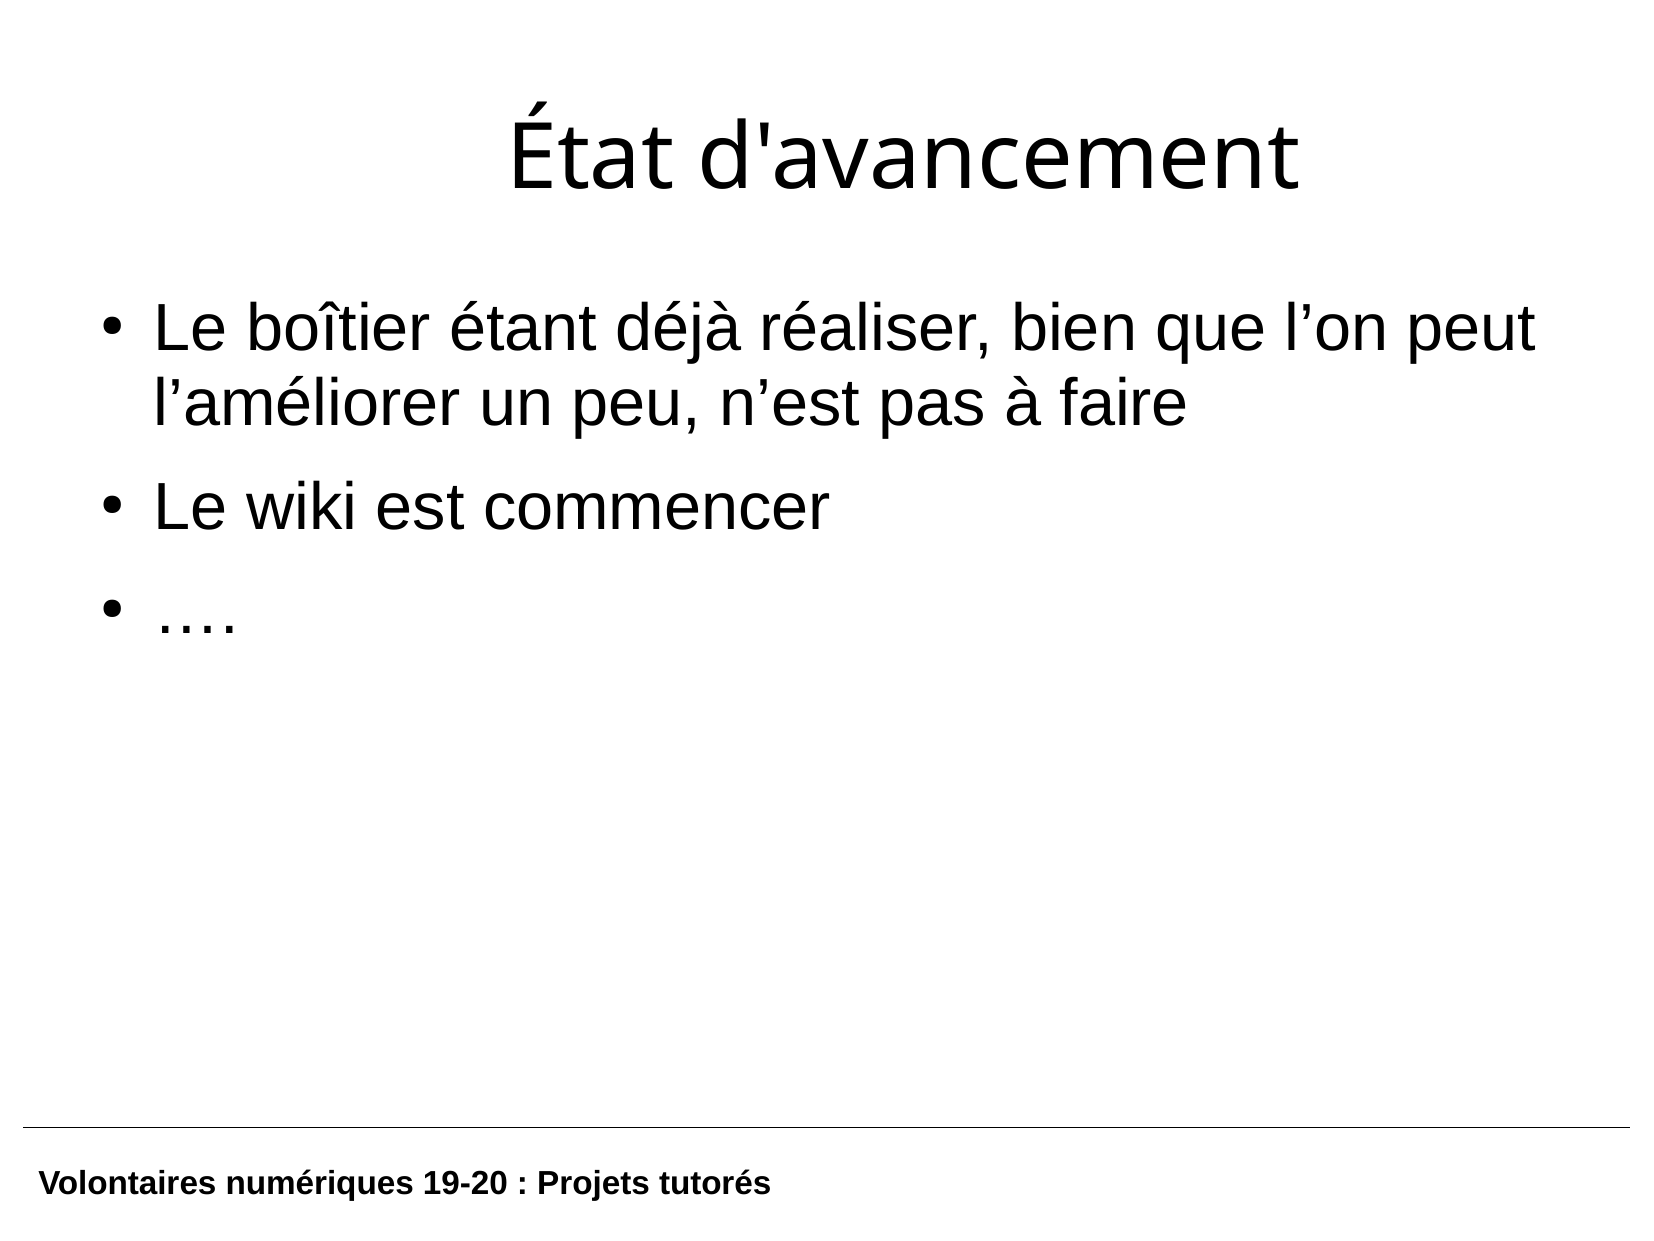

# État d'avancement
Le boîtier étant déjà réaliser, bien que l’on peut l’améliorer un peu, n’est pas à faire
Le wiki est commencer
….
Volontaires numériques 19-20 : Projets tutorés